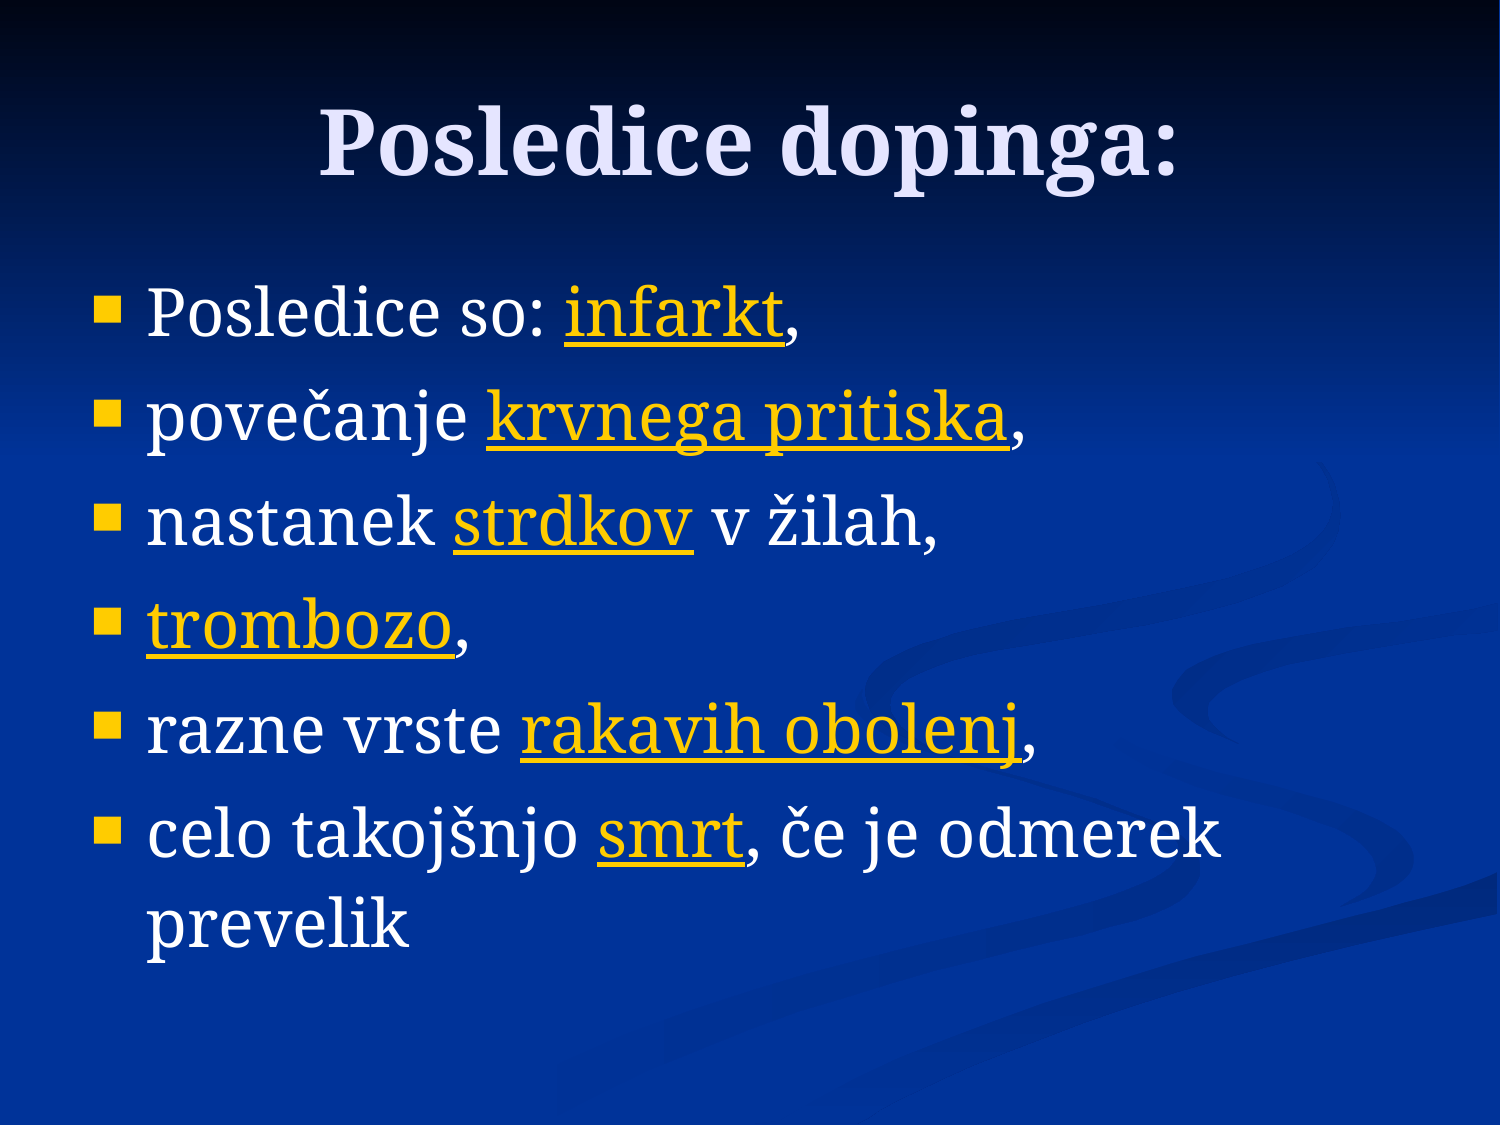

# Posledice dopinga:
Posledice so: infarkt,
povečanje krvnega pritiska,
nastanek strdkov v žilah,
trombozo,
razne vrste rakavih obolenj,
celo takojšnjo smrt, če je odmerek prevelik